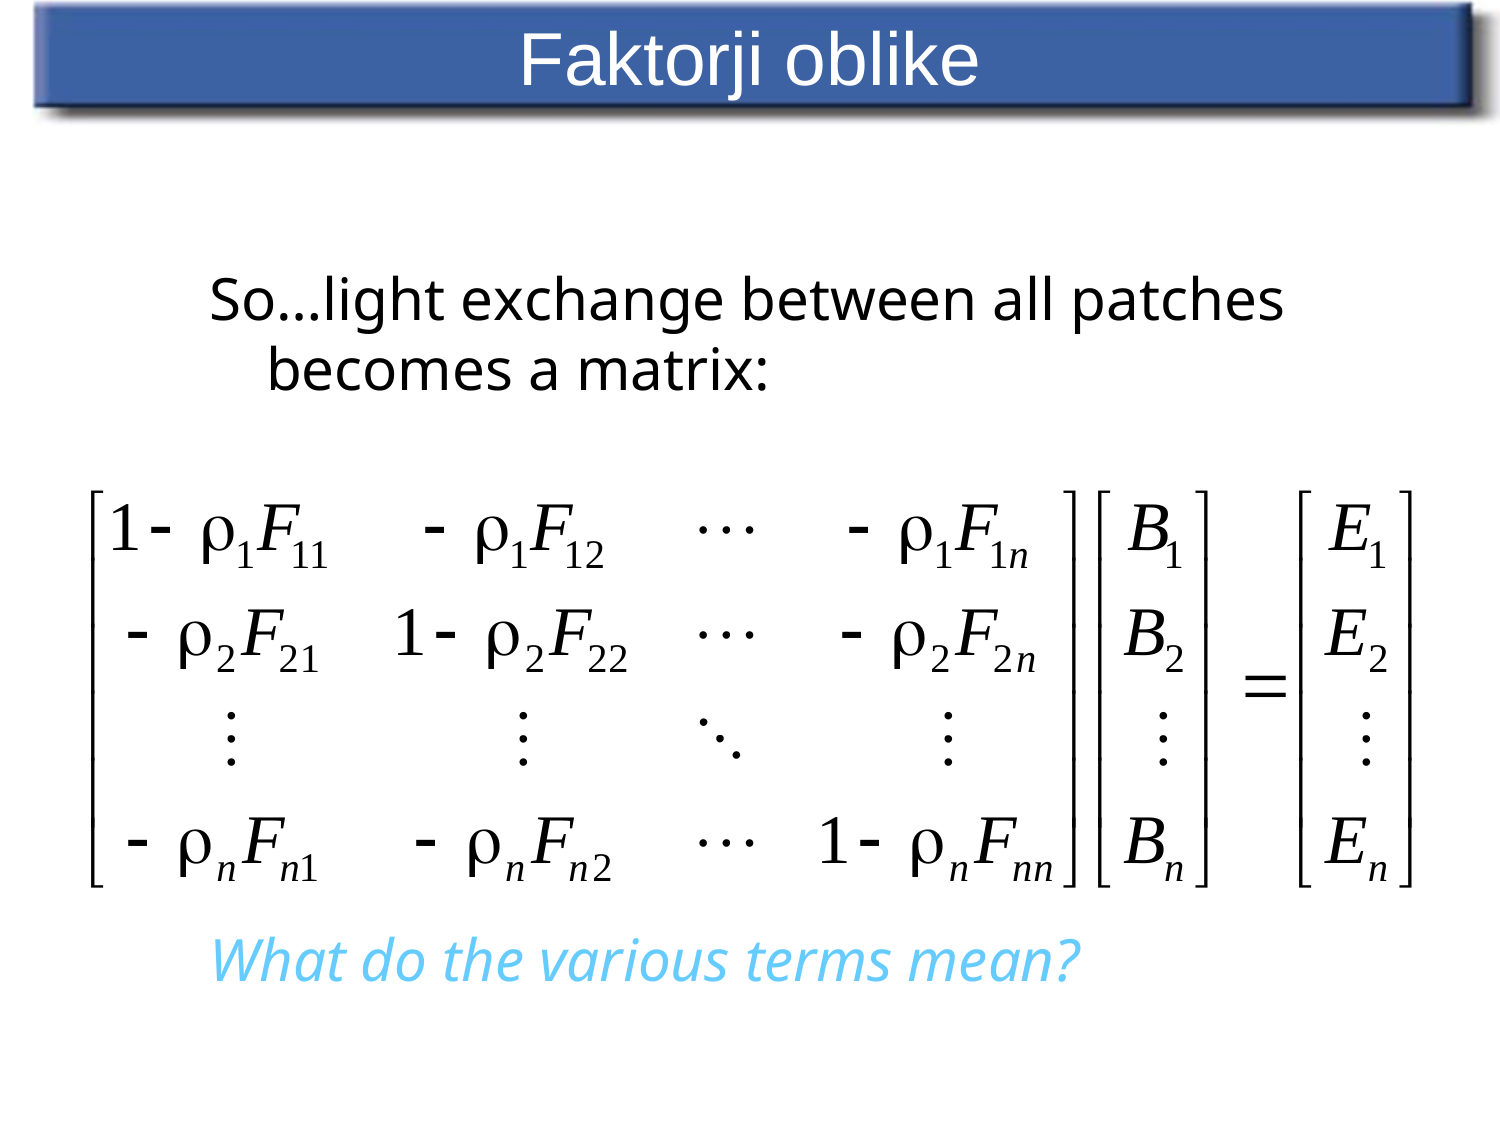

# Faktorji oblike
So…light exchange between all patches becomes a matrix:
What do the various terms mean?